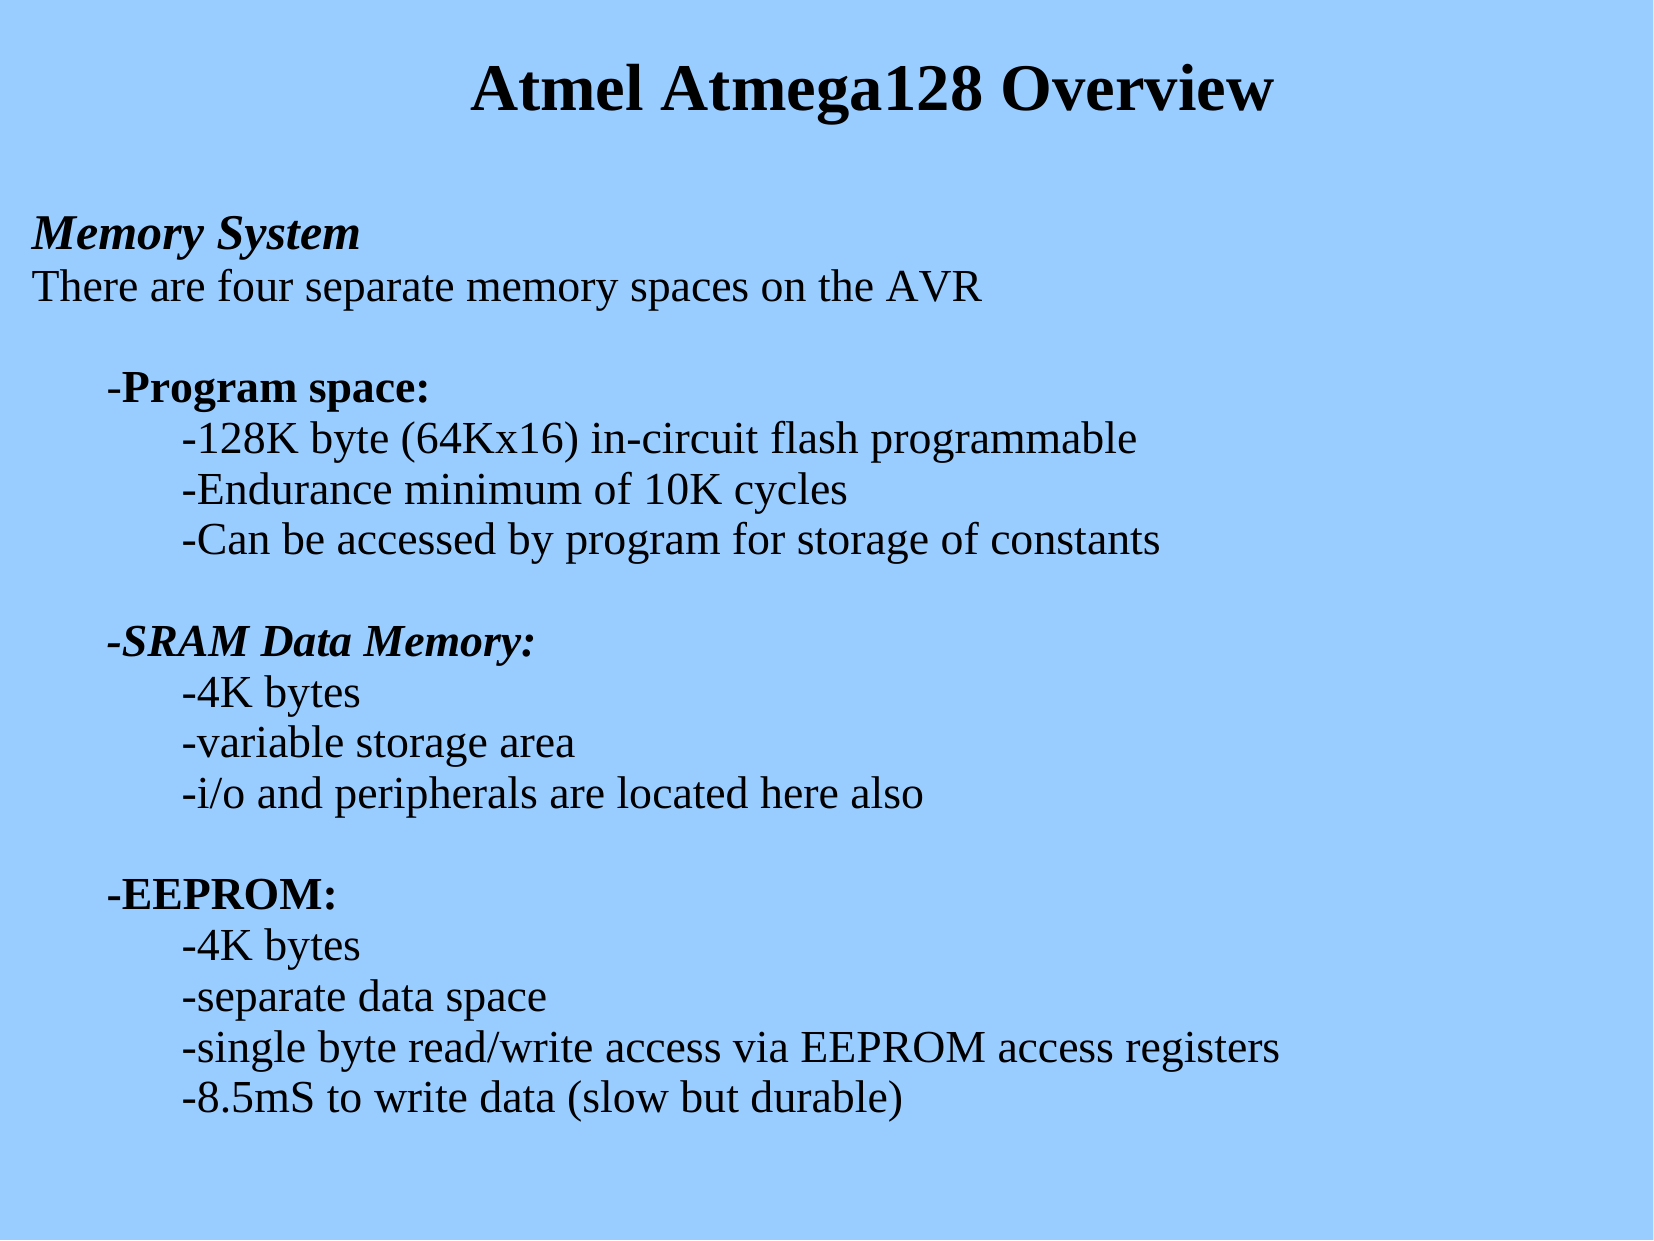

Atmel Atmega128 Overview
Memory System
There are four separate memory spaces on the AVR
	-Program space:
		-128K byte (64Kx16) in-circuit flash programmable
		-Endurance minimum of 10K cycles
		-Can be accessed by program for storage of constants
	-SRAM Data Memory:
		-4K bytes
		-variable storage area
		-i/o and peripherals are located here also
	-EEPROM:
		-4K bytes
		-separate data space
		-single byte read/write access via EEPROM access registers
		-8.5mS to write data (slow but durable)